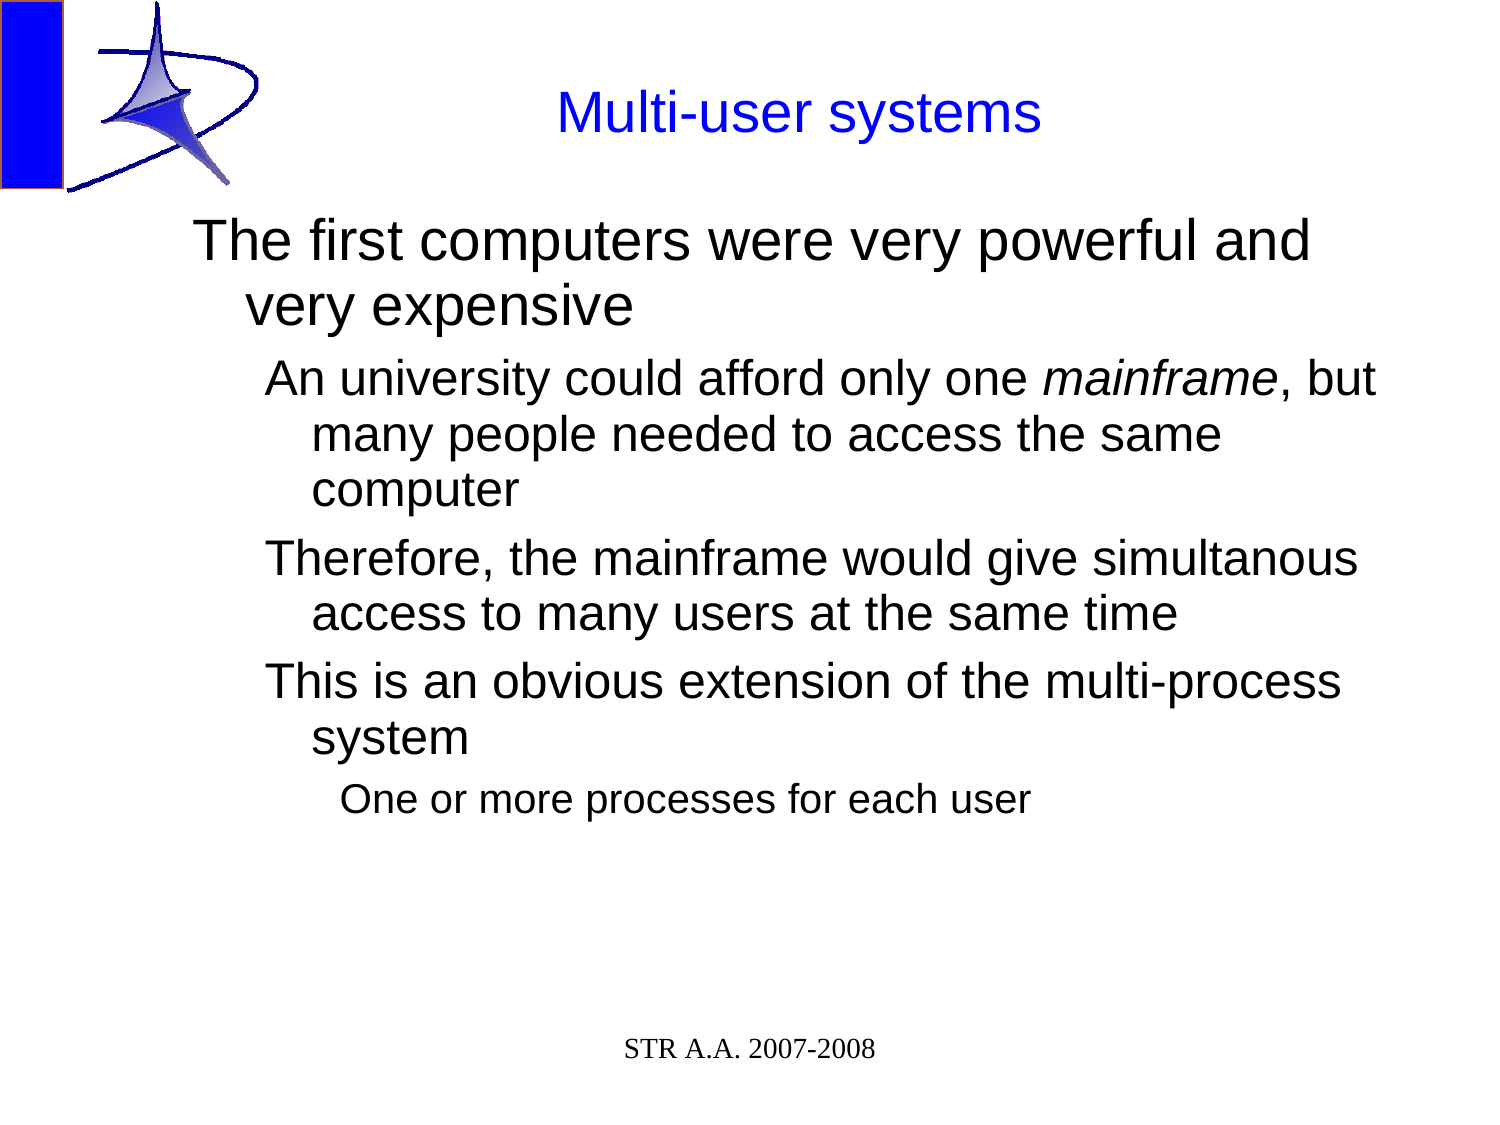

# Multi-user systems
The first computers were very powerful and very expensive
An university could afford only one mainframe, but many people needed to access the same computer
Therefore, the mainframe would give simultanous access to many users at the same time
This is an obvious extension of the multi-process system
One or more processes for each user
STR A.A. 2007-2008